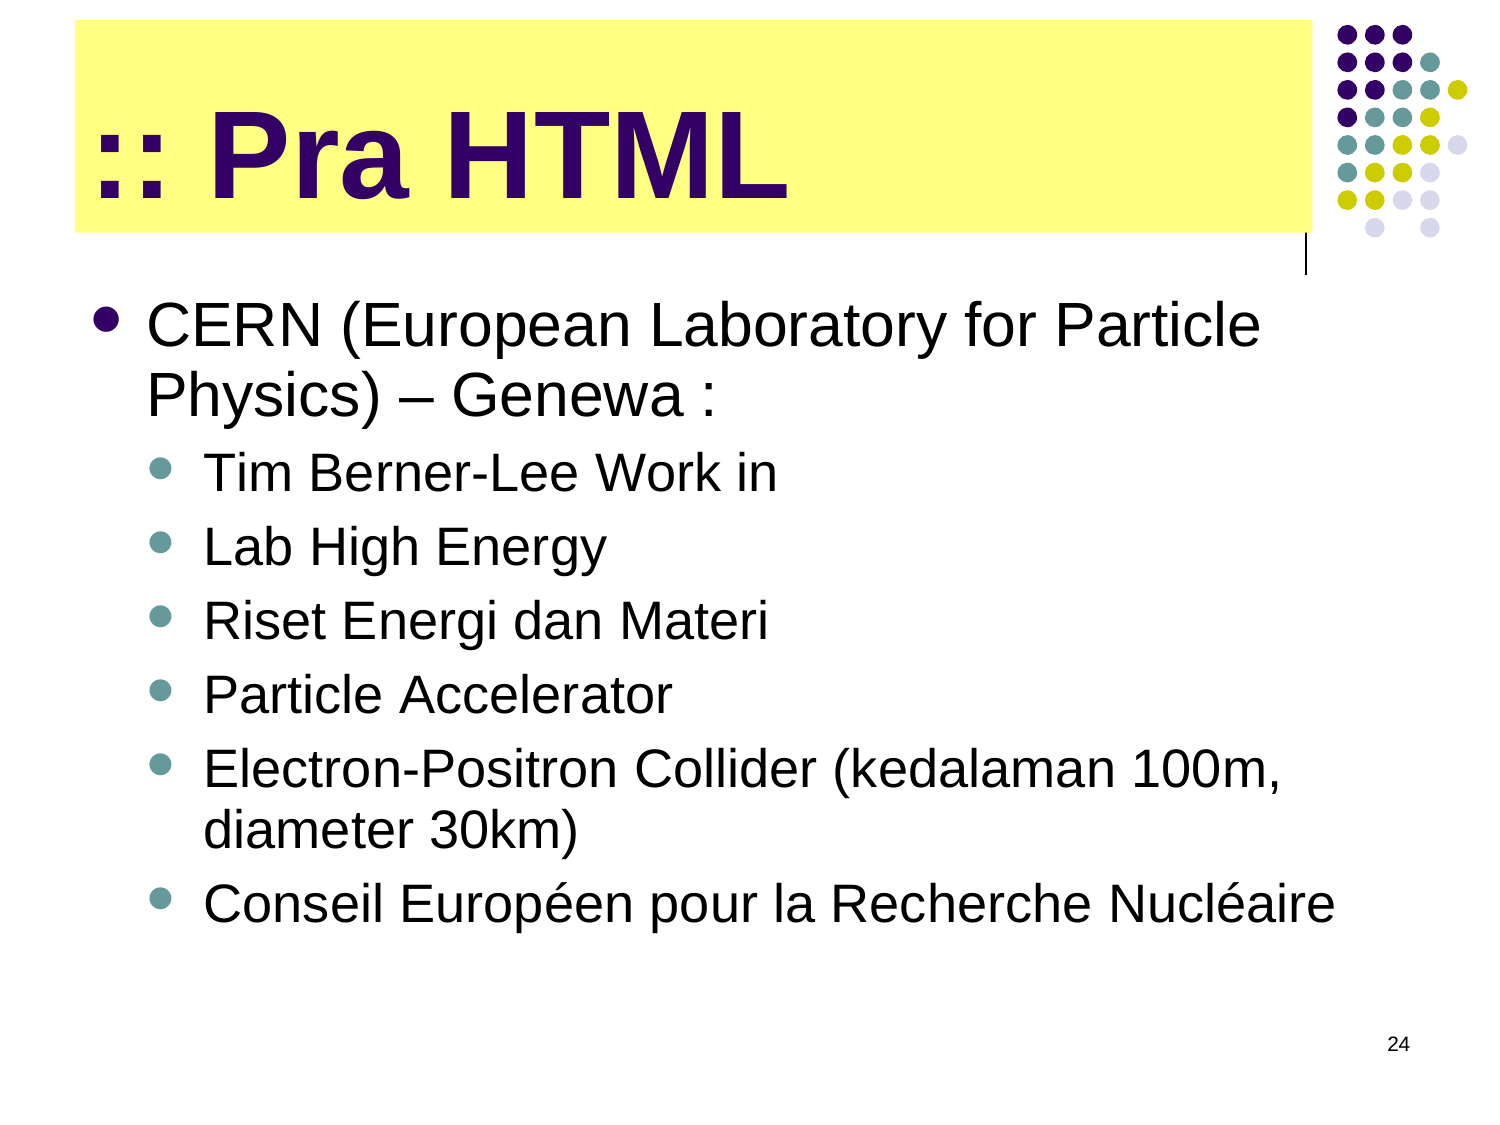

# :: Pra HTML
CERN (European Laboratory for Particle Physics) – Genewa :
Tim Berner-Lee Work in
Lab High Energy
Riset Energi dan Materi
Particle Accelerator
Electron-Positron Collider (kedalaman 100m, diameter 30km)
Conseil Européen pour la Recherche Nucléaire
24